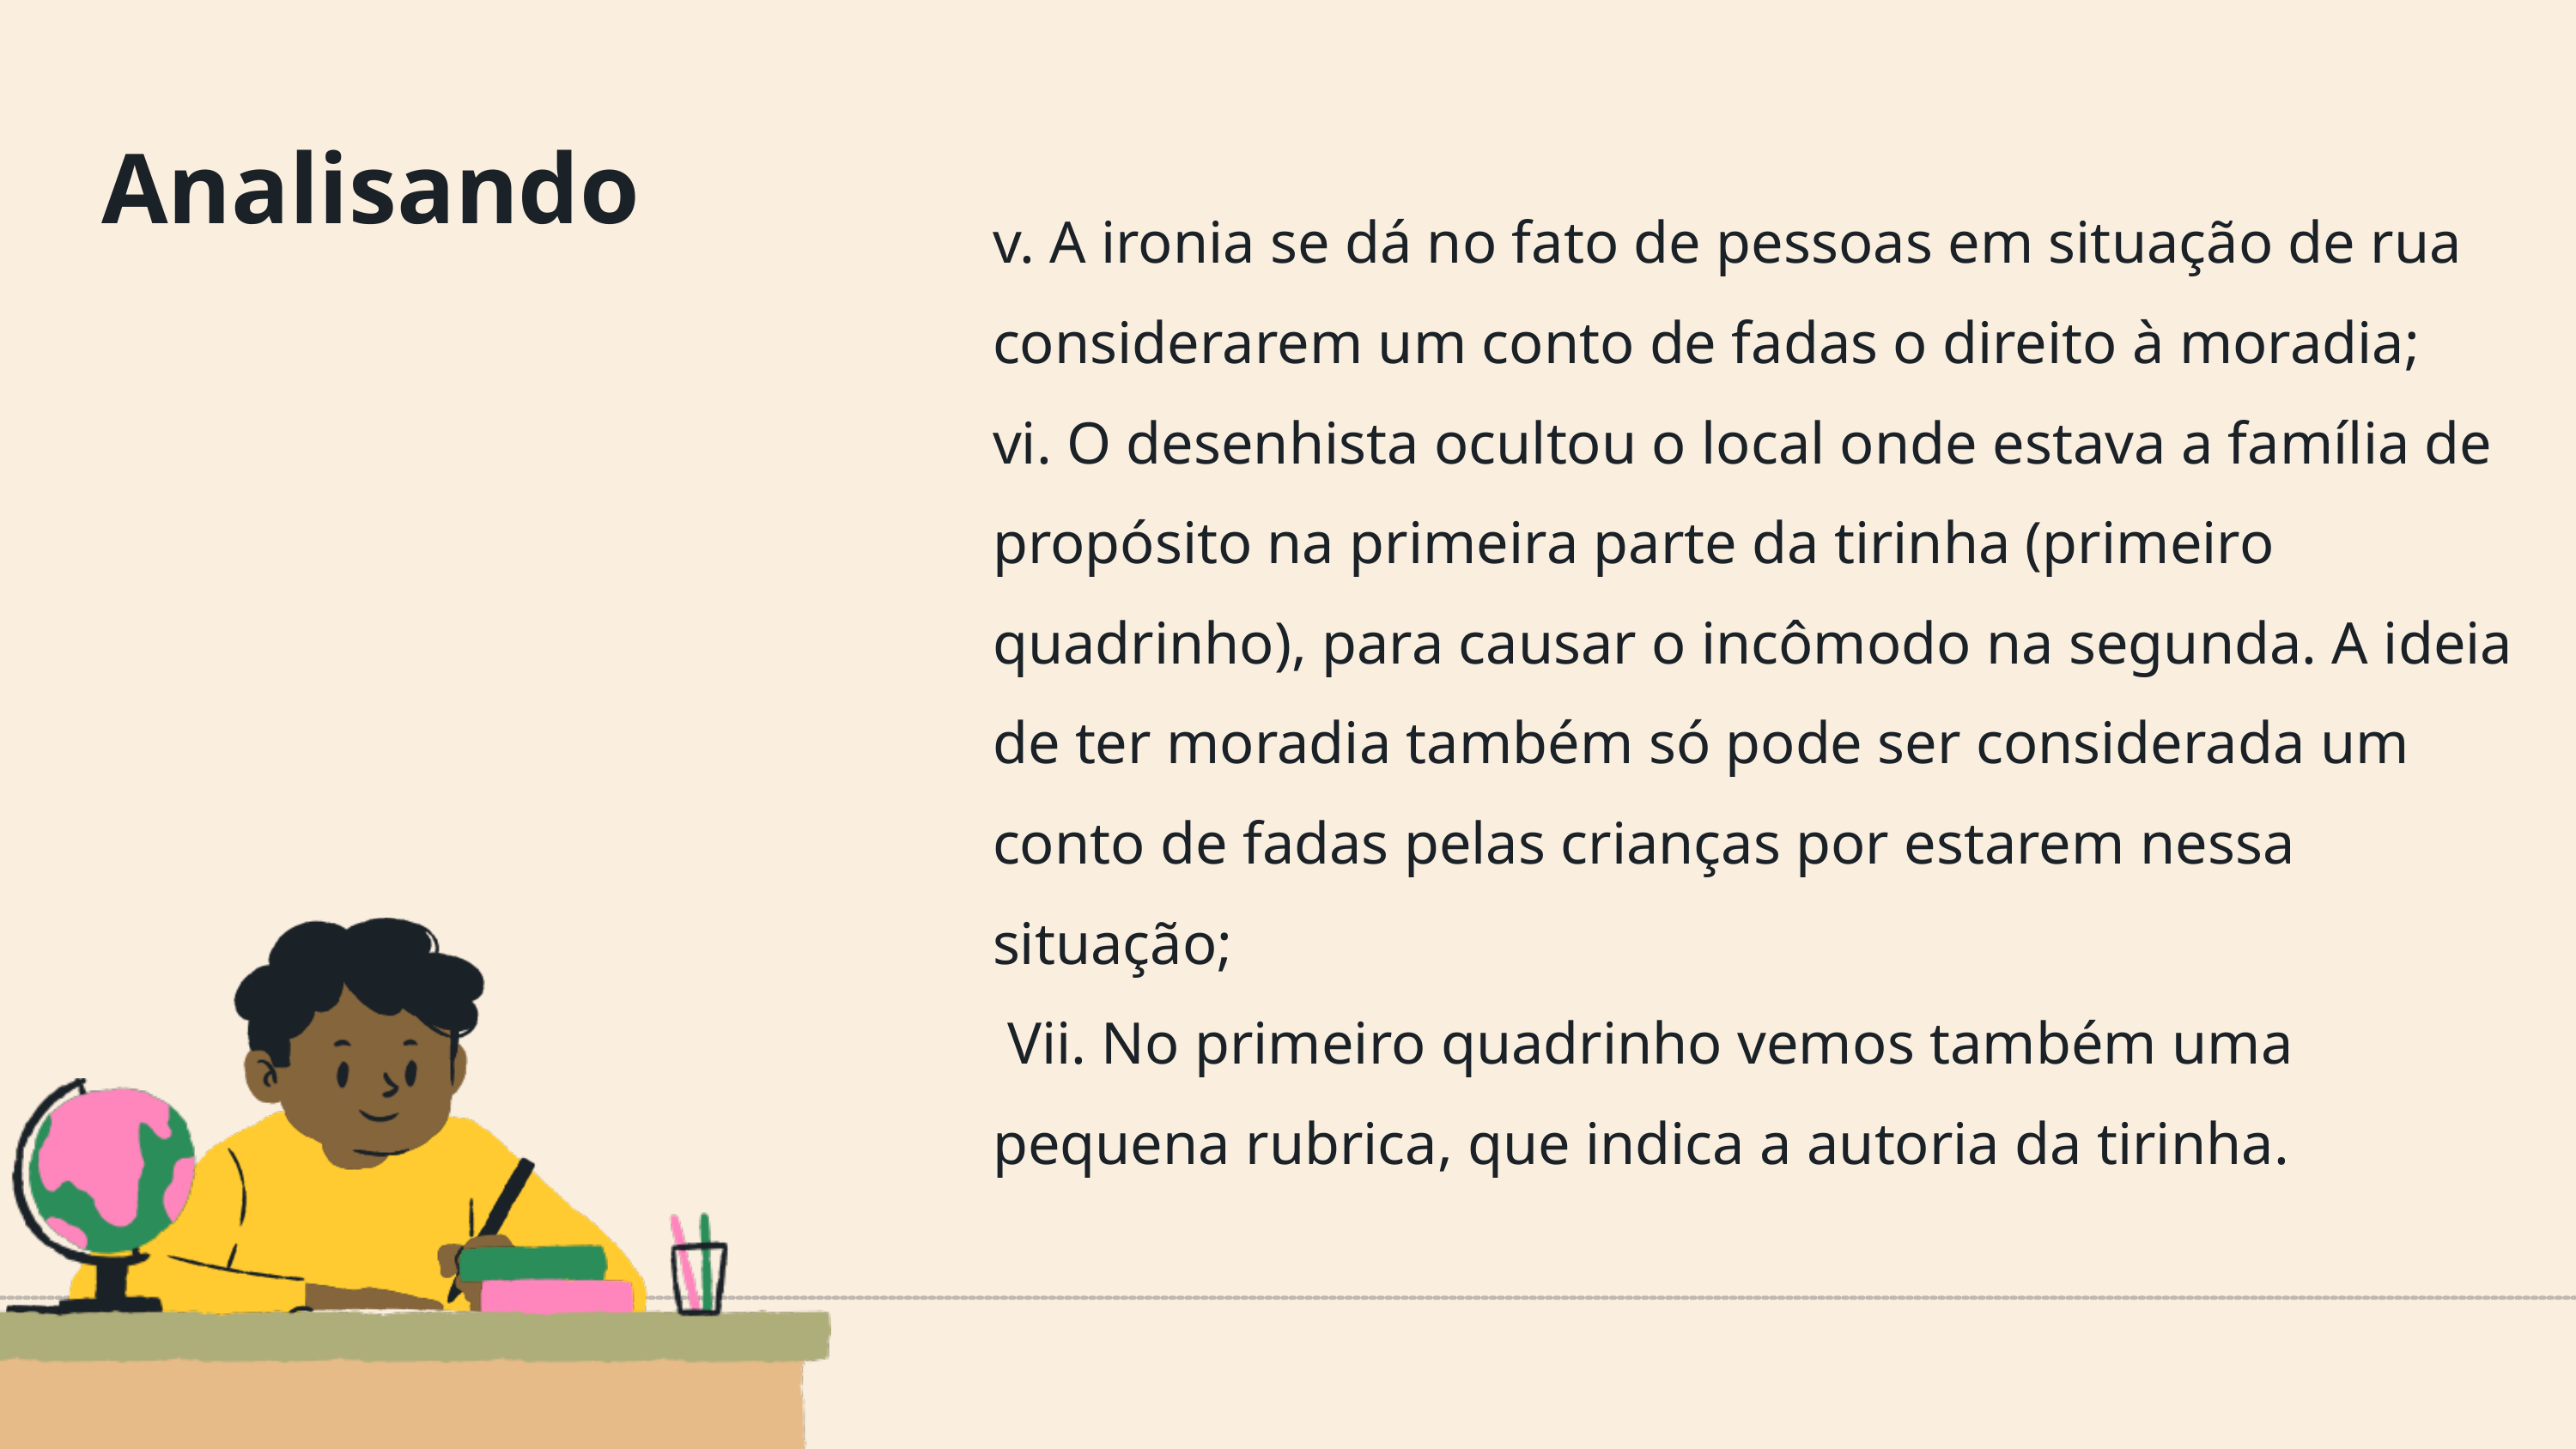

v. A ironia se dá no fato de pessoas em situação de rua considerarem um conto de fadas o direito à moradia;
vi. O desenhista ocultou o local onde estava a família de propósito na primeira parte da tirinha (primeiro quadrinho), para causar o incômodo na segunda. A ideia de ter moradia também só pode ser considerada um conto de fadas pelas crianças por estarem nessa situação;
 Vii. No primeiro quadrinho vemos também uma pequena rubrica, que indica a autoria da tirinha.
Analisando